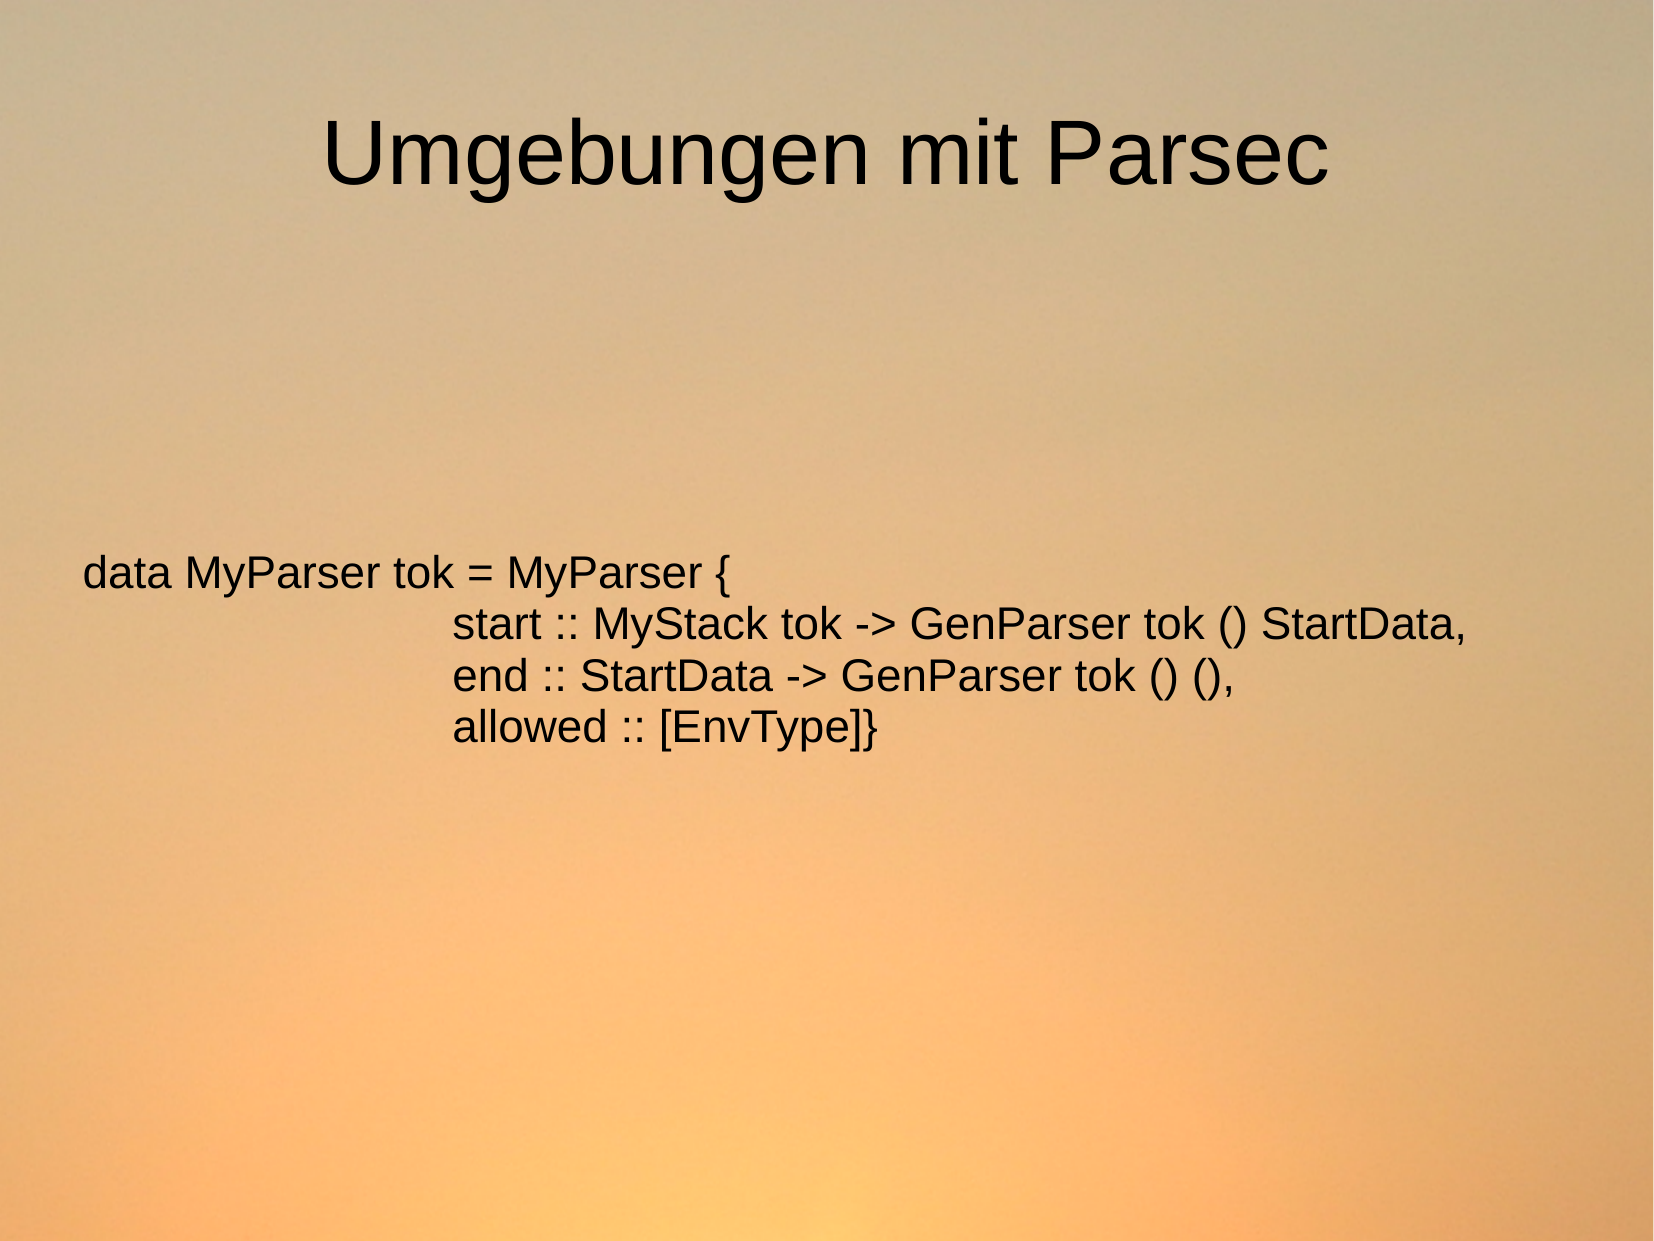

# Umgebungen mit Parsec
data MyParser tok = MyParser {
 start :: MyStack tok -> GenParser tok () StartData,
 end :: StartData -> GenParser tok () (),
 allowed :: [EnvType]}